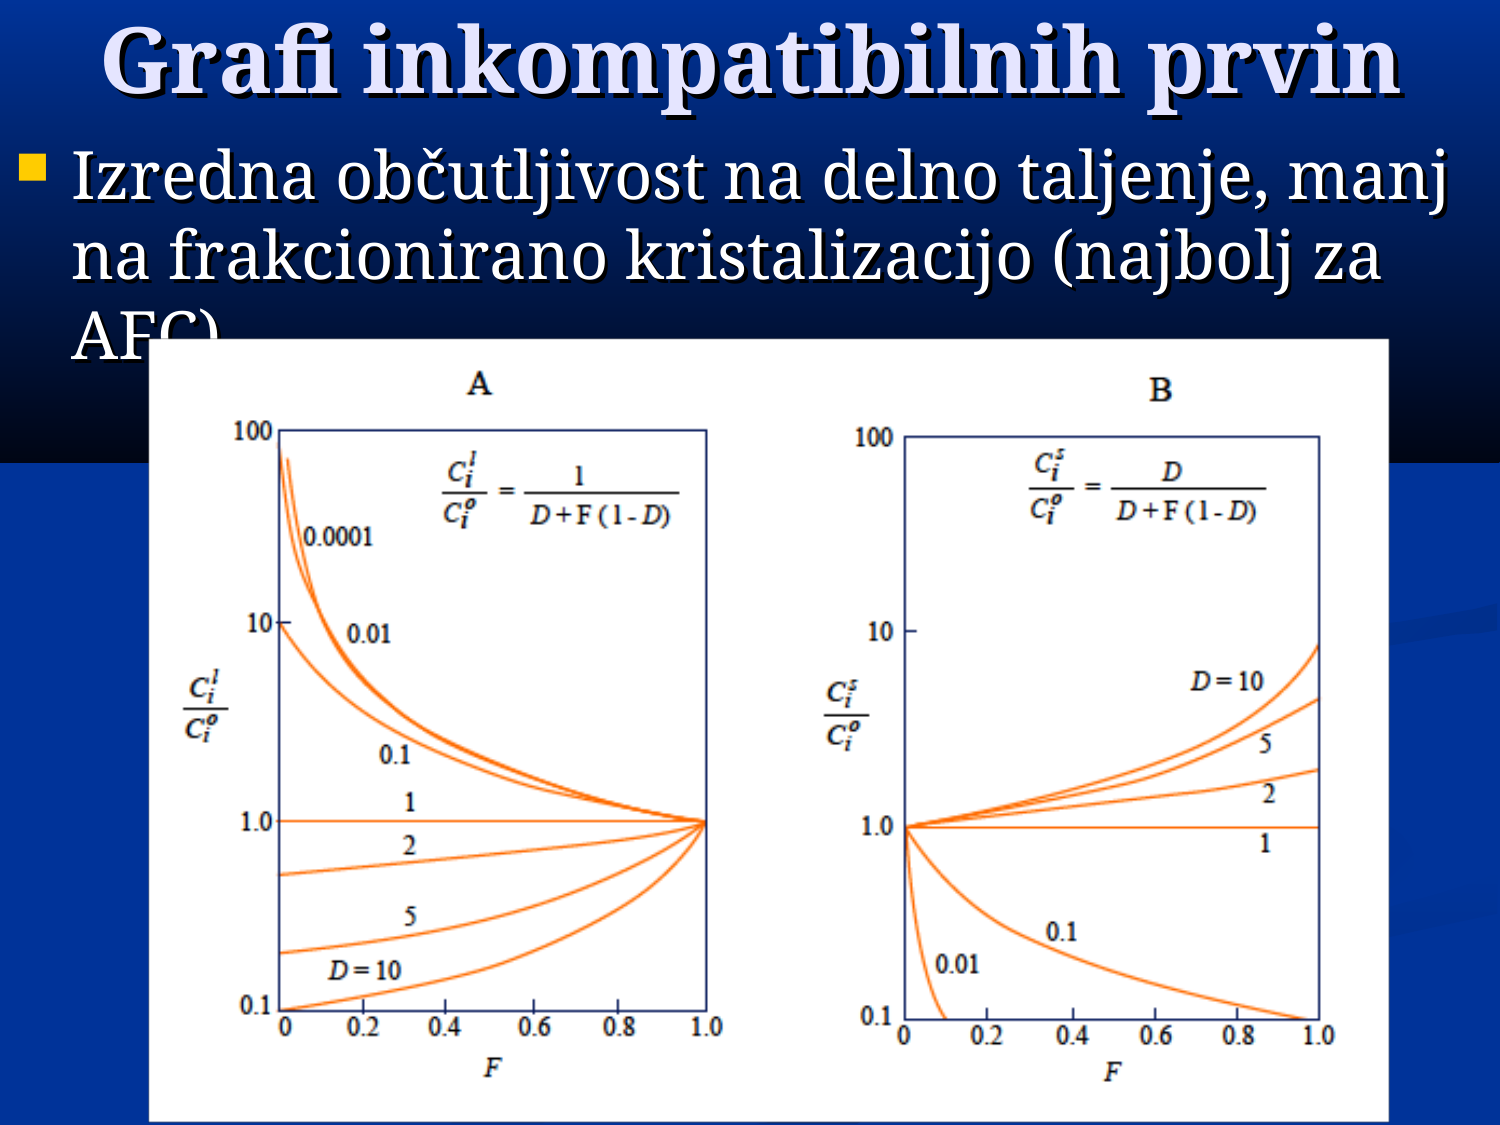

# Grafi inkompatibilnih prvin
Izredna občutljivost na delno taljenje, manj na frakcionirano kristalizacijo (najbolj za AFC).